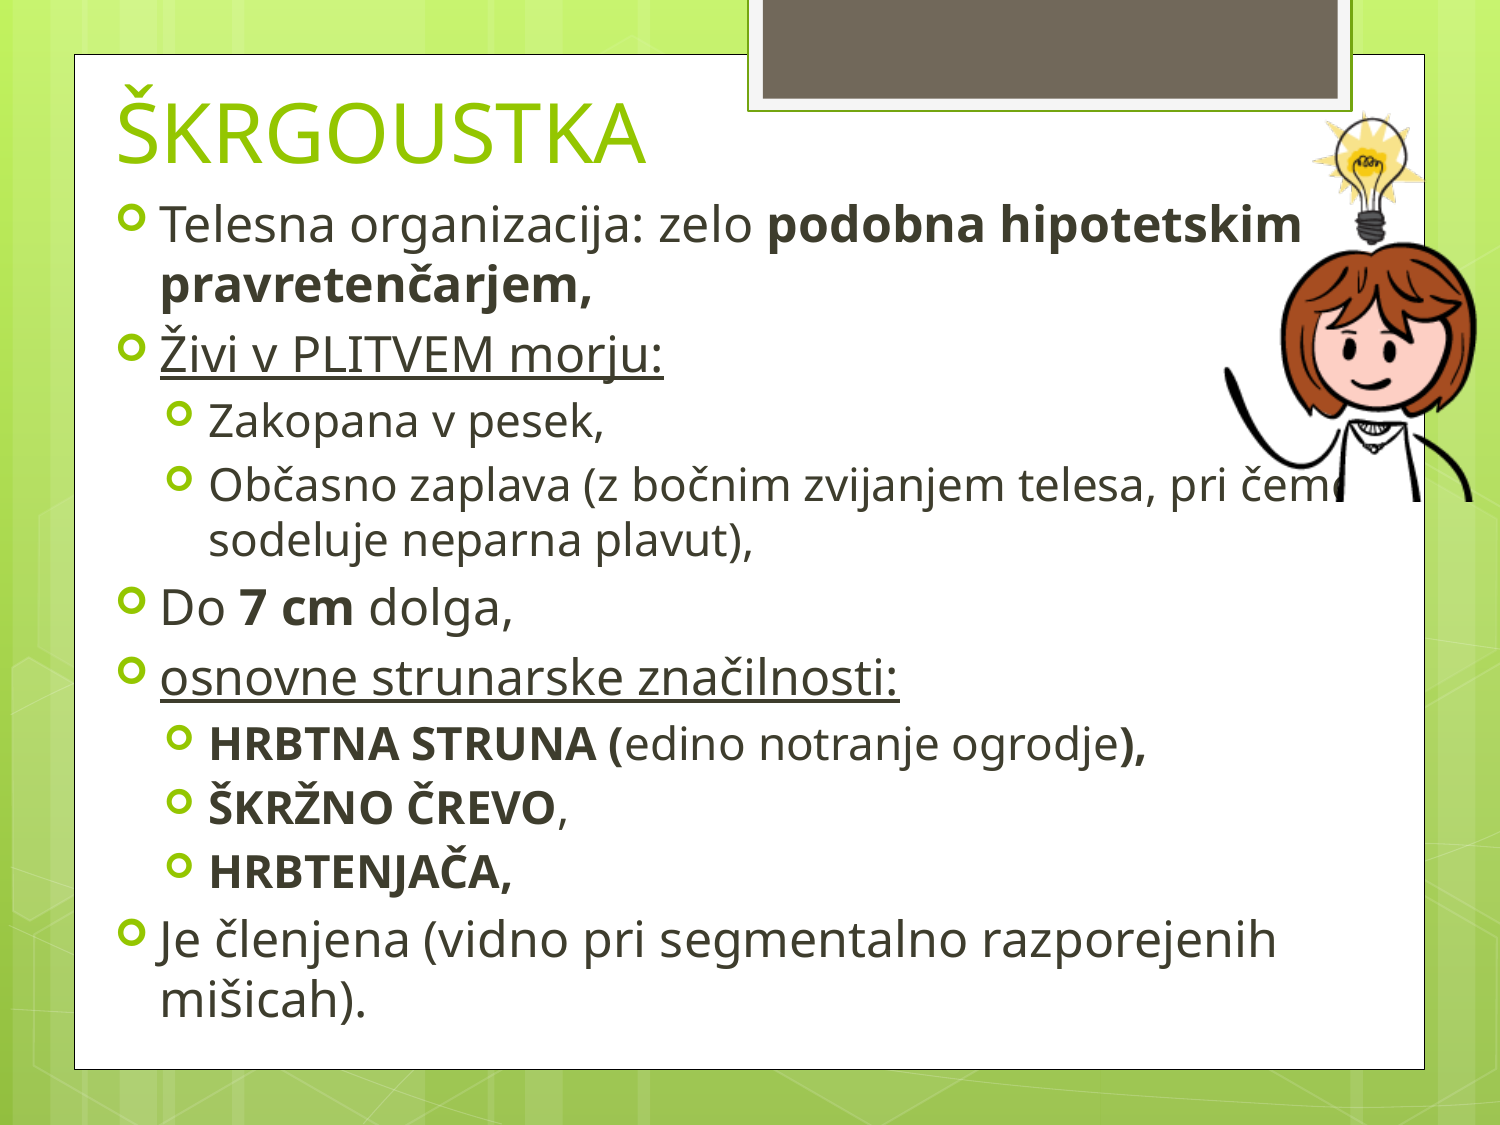

# ŠKRGOUSTKA
Telesna organizacija: zelo podobna hipotetskim pravretenčarjem,
Živi v PLITVEM morju:
Zakopana v pesek,
Občasno zaplava (z bočnim zvijanjem telesa, pri čemer sodeluje neparna plavut),
Do 7 cm dolga,
osnovne strunarske značilnosti:
HRBTNA STRUNA (edino notranje ogrodje),
ŠKRŽNO ČREVO,
HRBTENJAČA,
Je členjena (vidno pri segmentalno razporejenih mišicah).